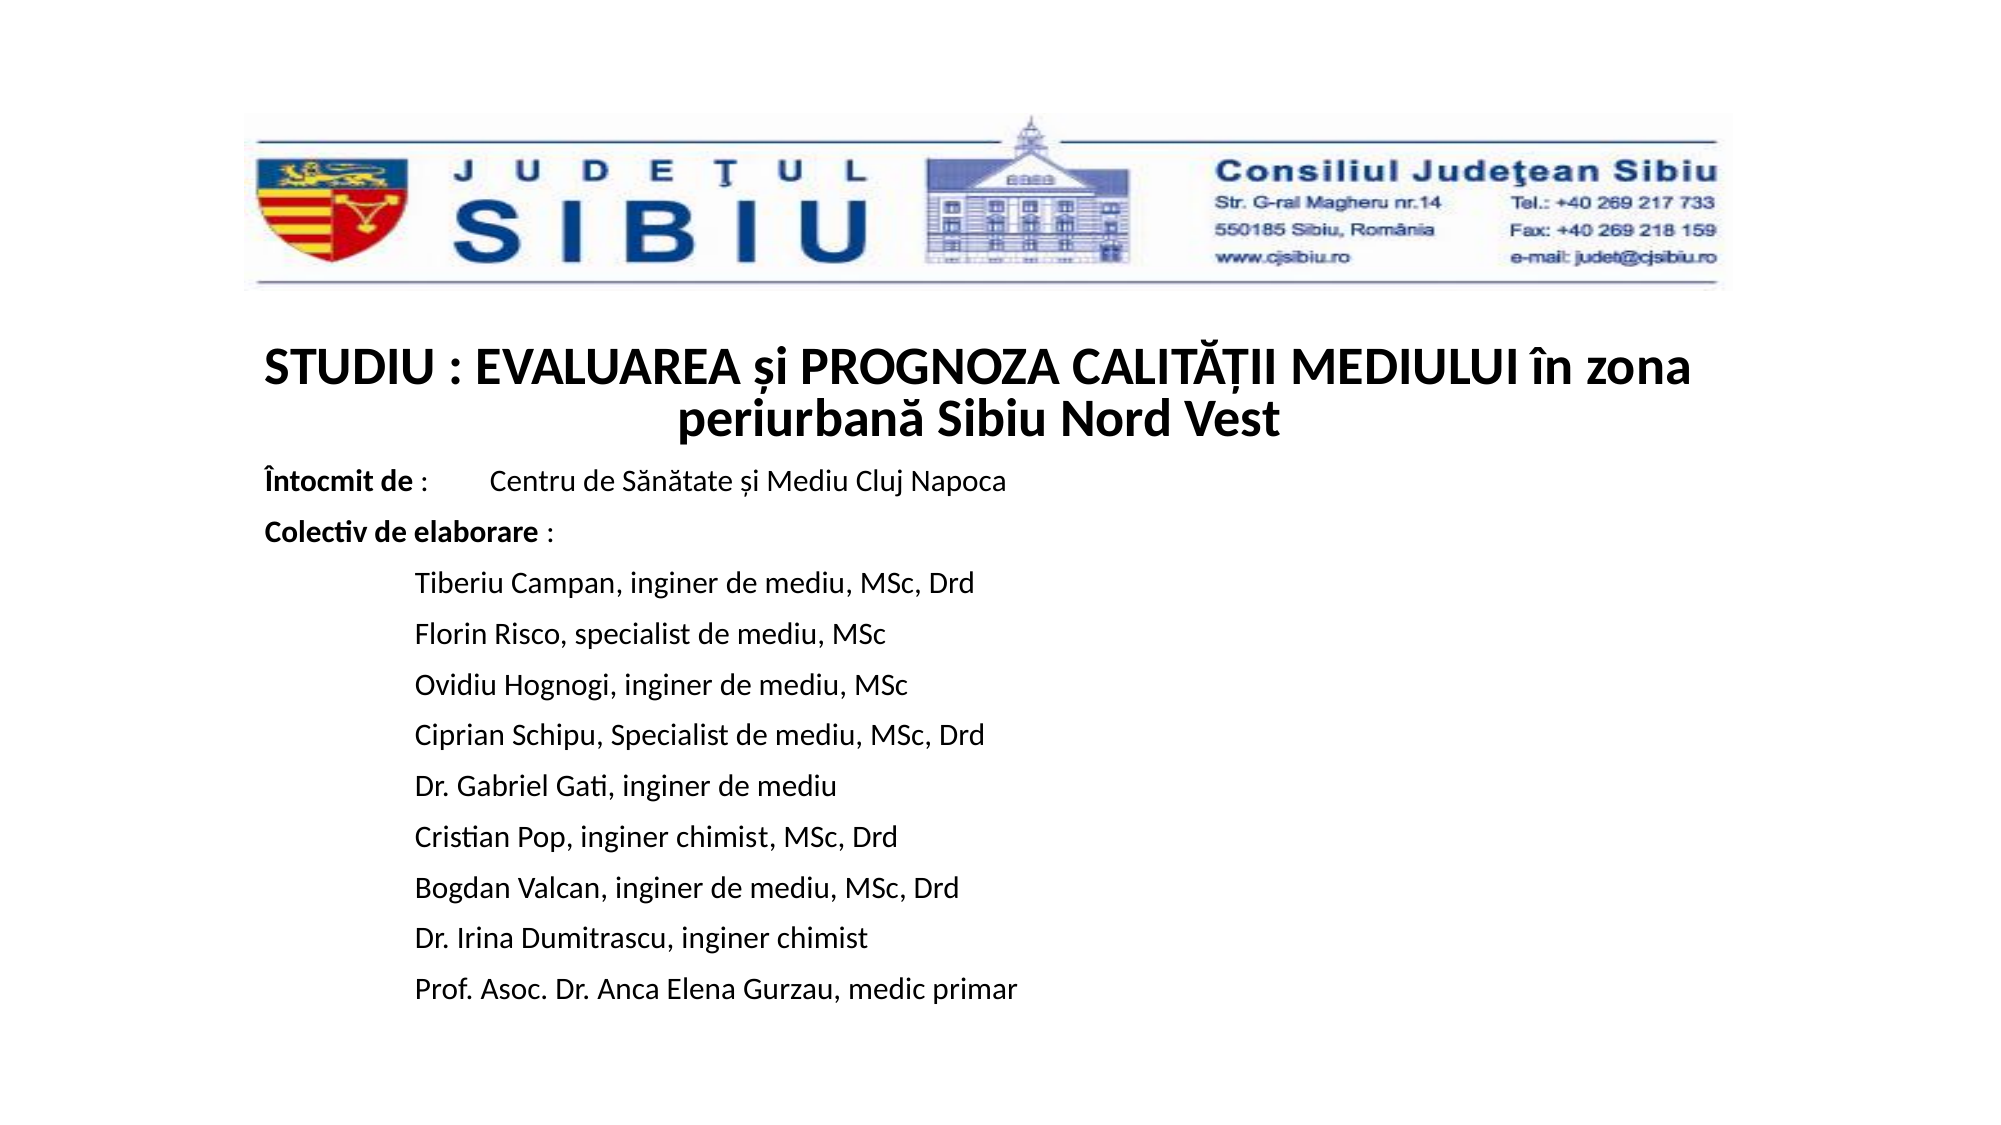

#
STUDIU : EVALUAREA și PROGNOZA CALITĂȚII MEDIULUI în zona periurbană Sibiu Nord Vest
Întocmit de : 	Centru de Sănătate și Mediu Cluj Napoca
Colectiv de elaborare :
 		Tiberiu Campan, inginer de mediu, MSc, Drd
		Florin Risco, specialist de mediu, MSc
		Ovidiu Hognogi, inginer de mediu, MSc
		Ciprian Schipu, Specialist de mediu, MSc, Drd
		Dr. Gabriel Gati, inginer de mediu
		Cristian Pop, inginer chimist, MSc, Drd
		Bogdan Valcan, inginer de mediu, MSc, Drd
		Dr. Irina Dumitrascu, inginer chimist
		Prof. Asoc. Dr. Anca Elena Gurzau, medic primar